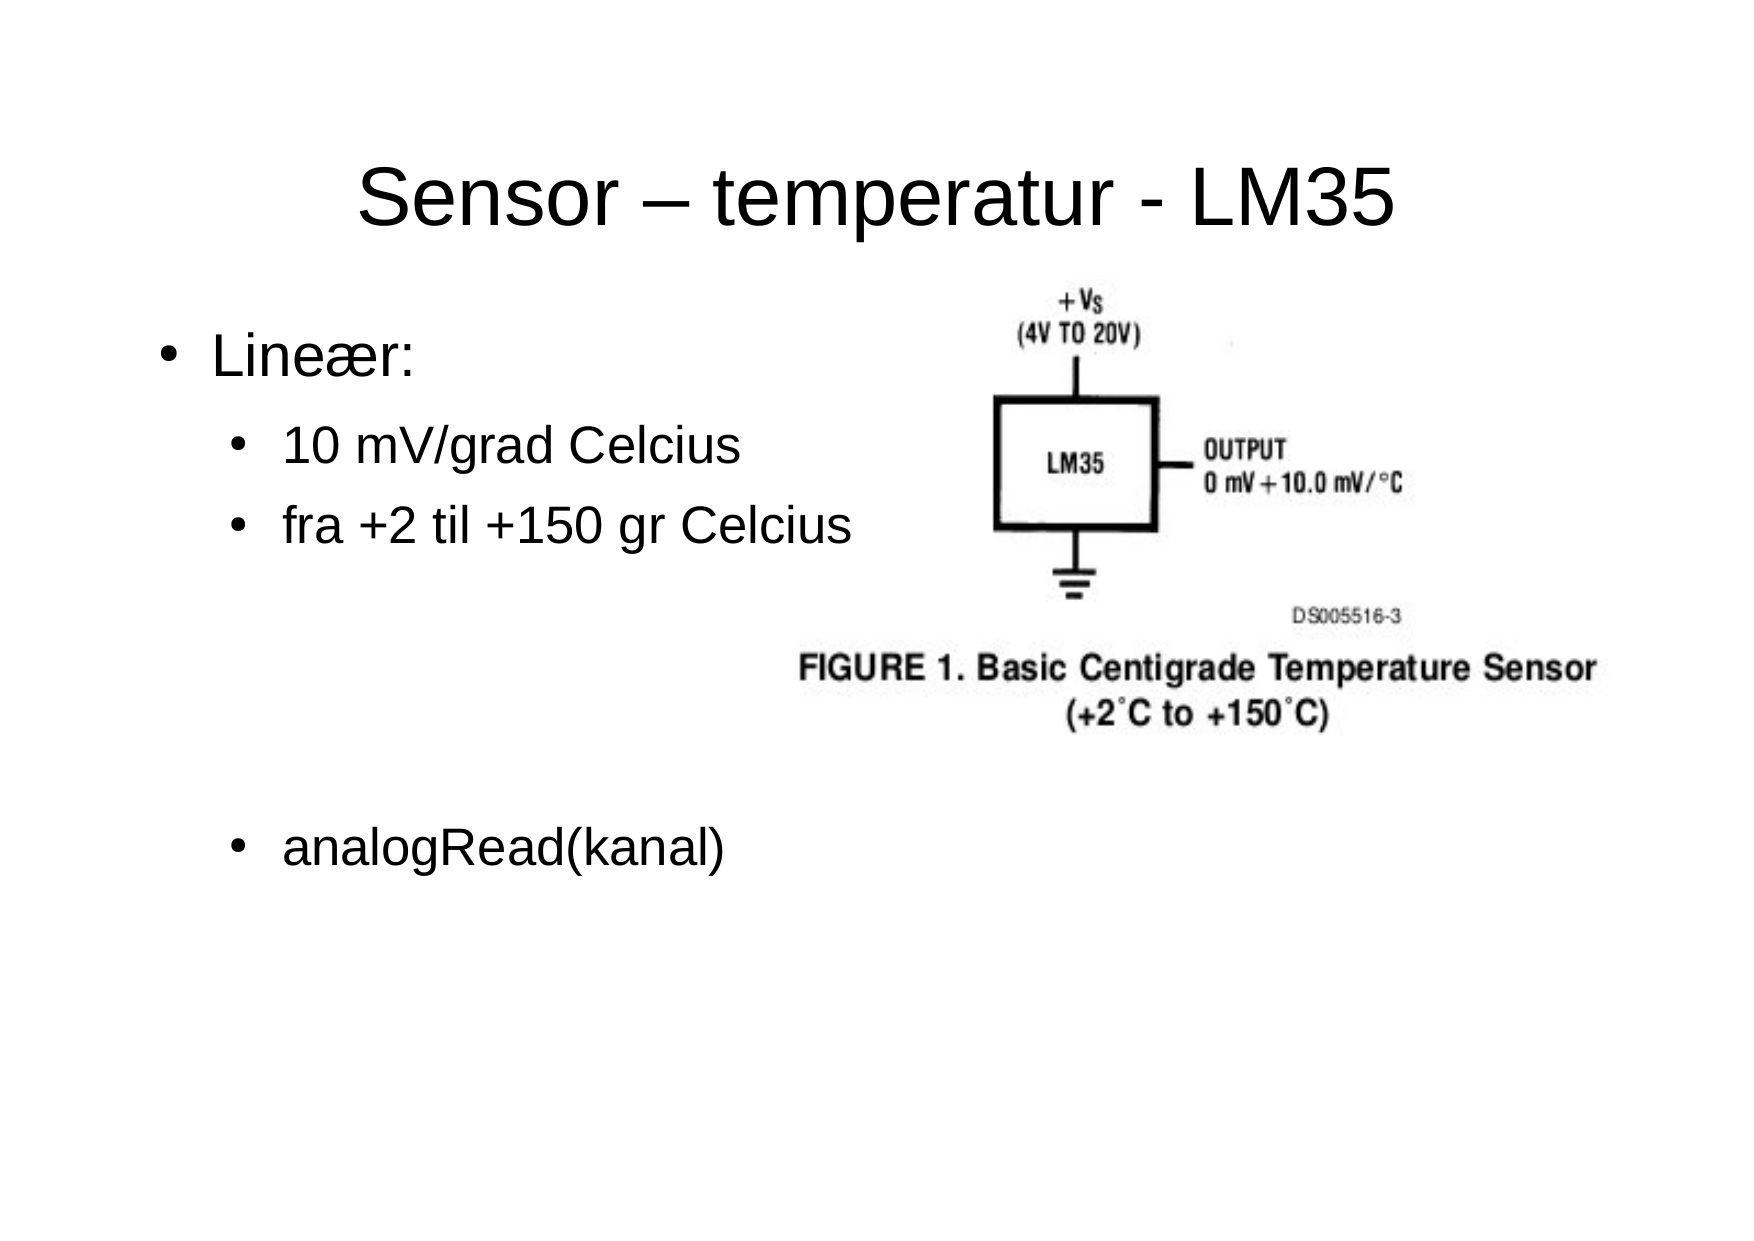

# Sensor – temperatur - LM35
Lineær:
10 mV/grad Celcius
fra +2 til +150 gr Celcius
analogRead(kanal)
15